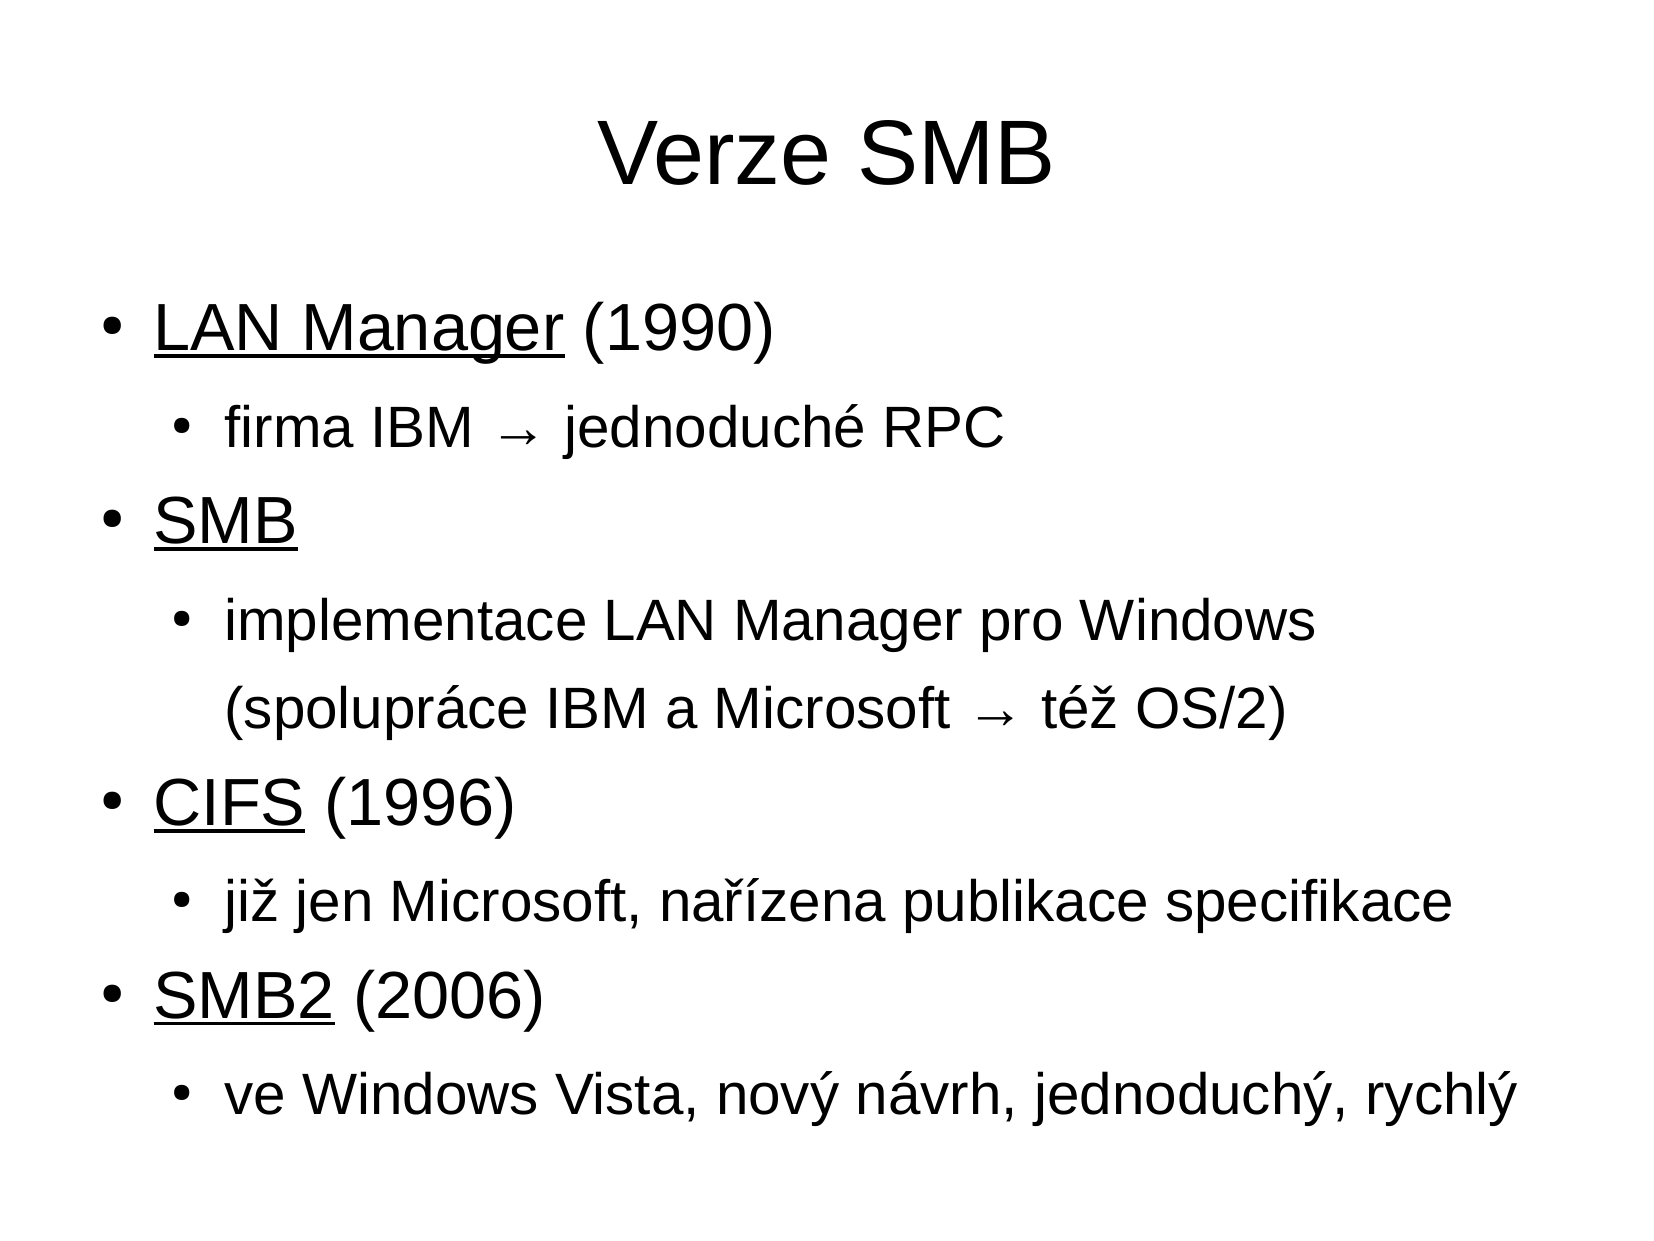

# Verze SMB
LAN Manager (1990)
firma IBM → jednoduché RPC
SMB
implementace LAN Manager pro Windows
(spolupráce IBM a Microsoft → též OS/2)
CIFS (1996)
již jen Microsoft, nařízena publikace specifikace
SMB2 (2006)
ve Windows Vista, nový návrh, jednoduchý, rychlý